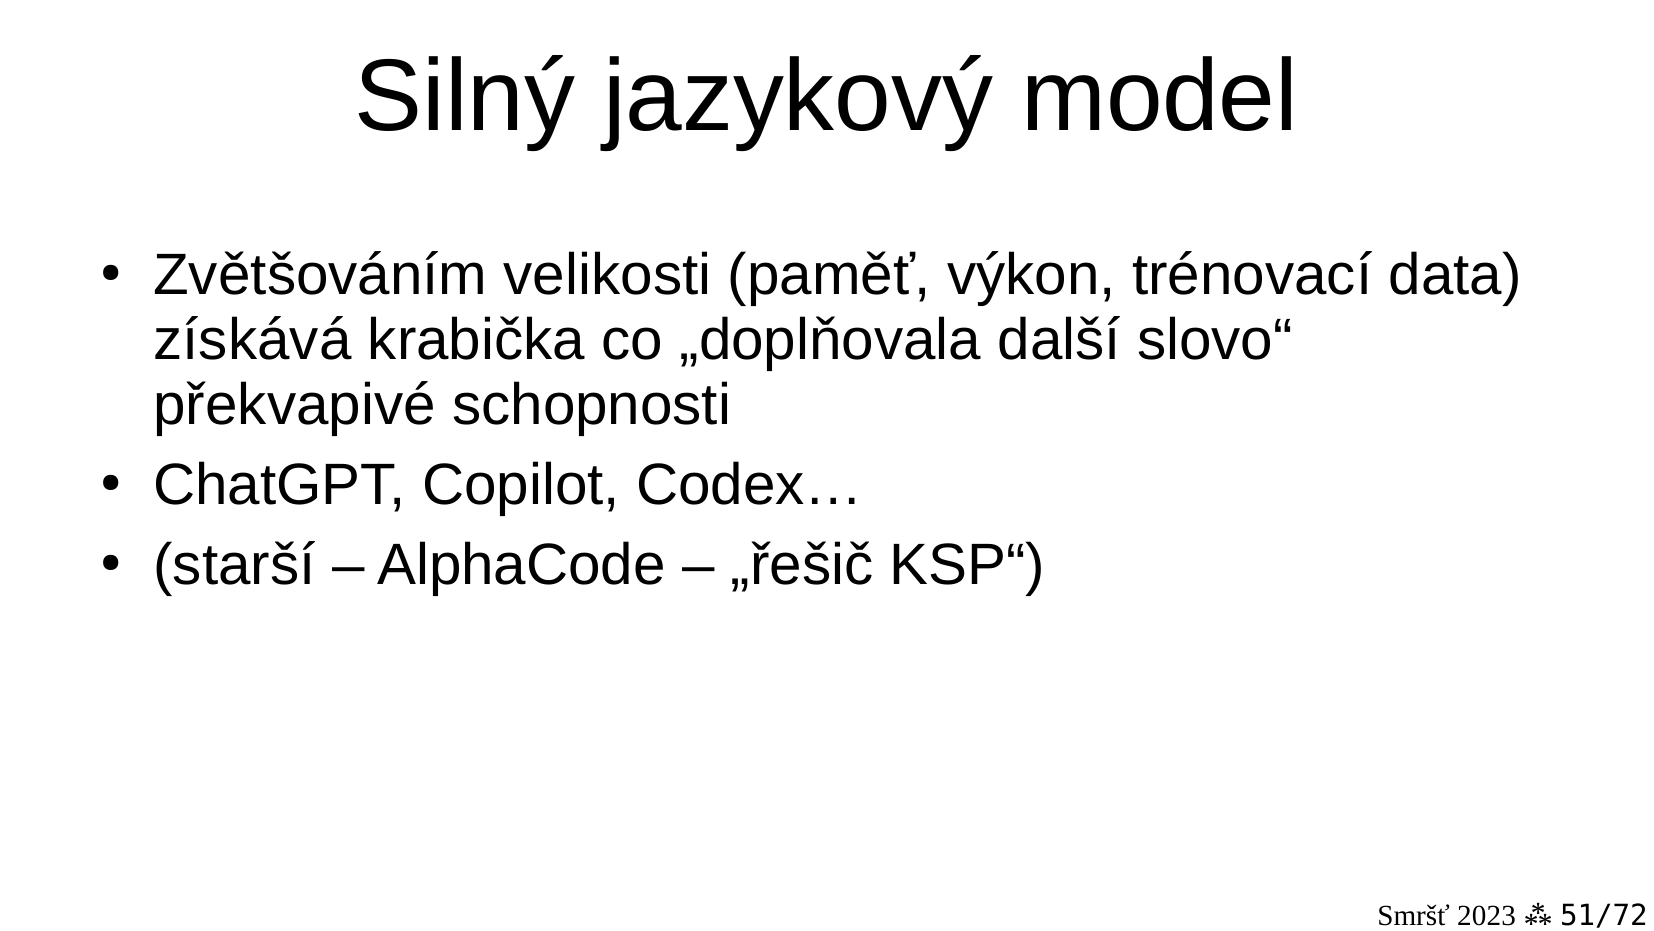

# Silný jazykový model
Zvětšováním velikosti (paměť, výkon, trénovací data) získává krabička co „doplňovala další slovo“ překvapivé schopnosti
ChatGPT, Copilot, Codex…
(starší – AlphaCode – „řešič KSP“)
51